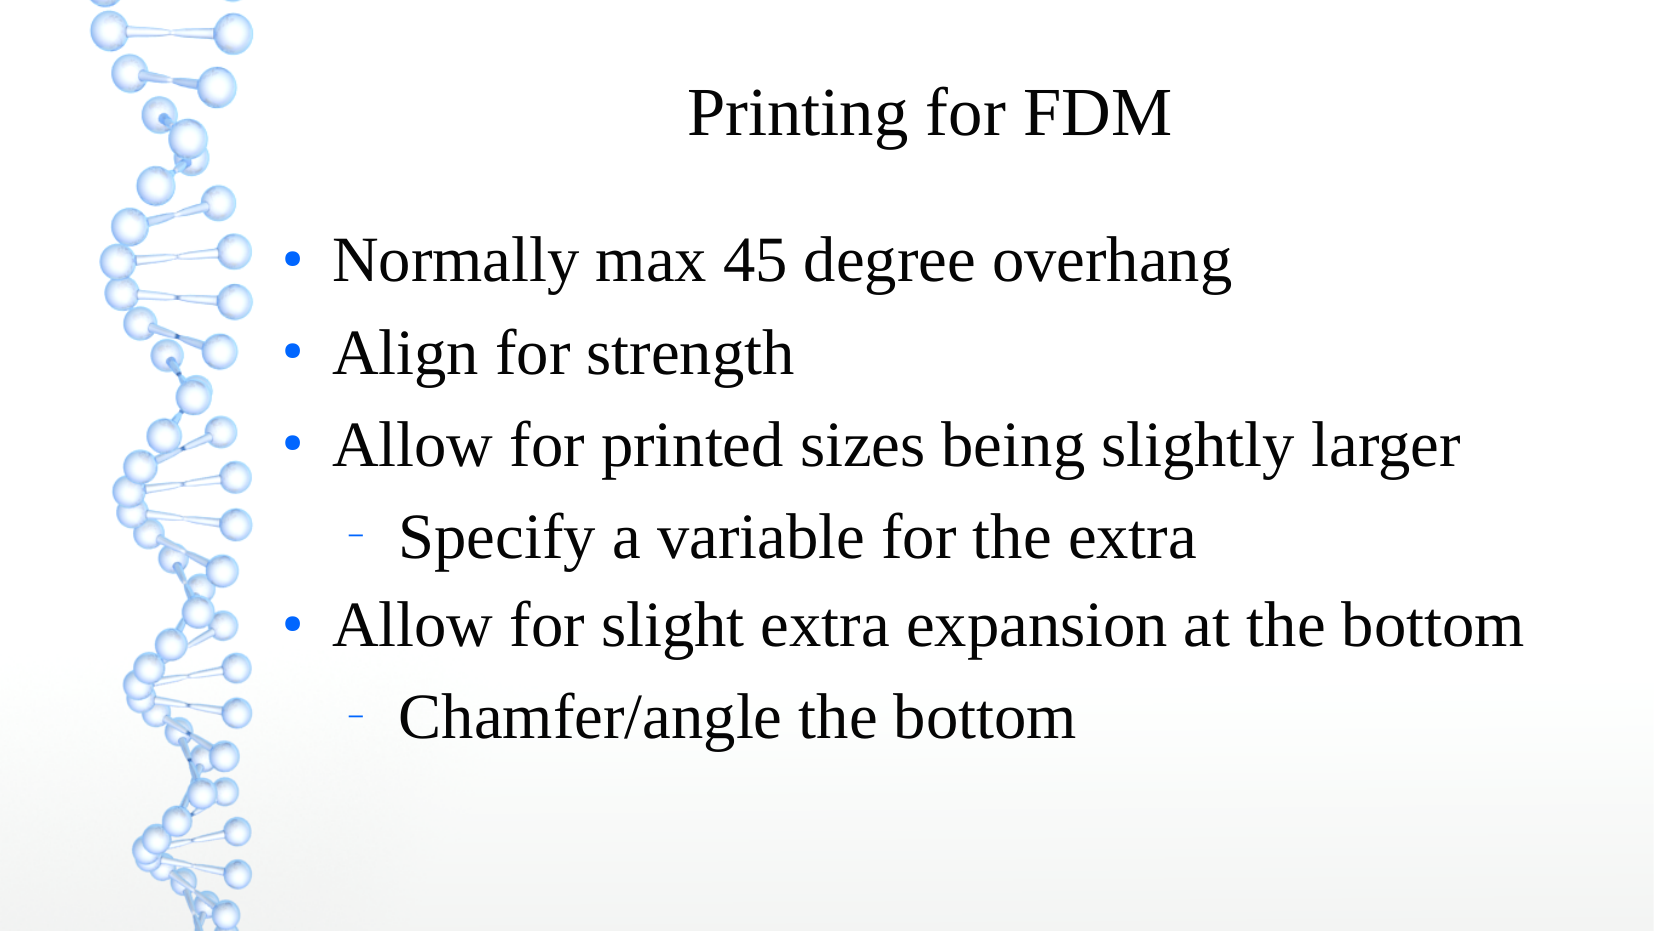

# Printing for FDM
Normally max 45 degree overhang
Align for strength
Allow for printed sizes being slightly larger
Specify a variable for the extra
Allow for slight extra expansion at the bottom
Chamfer/angle the bottom